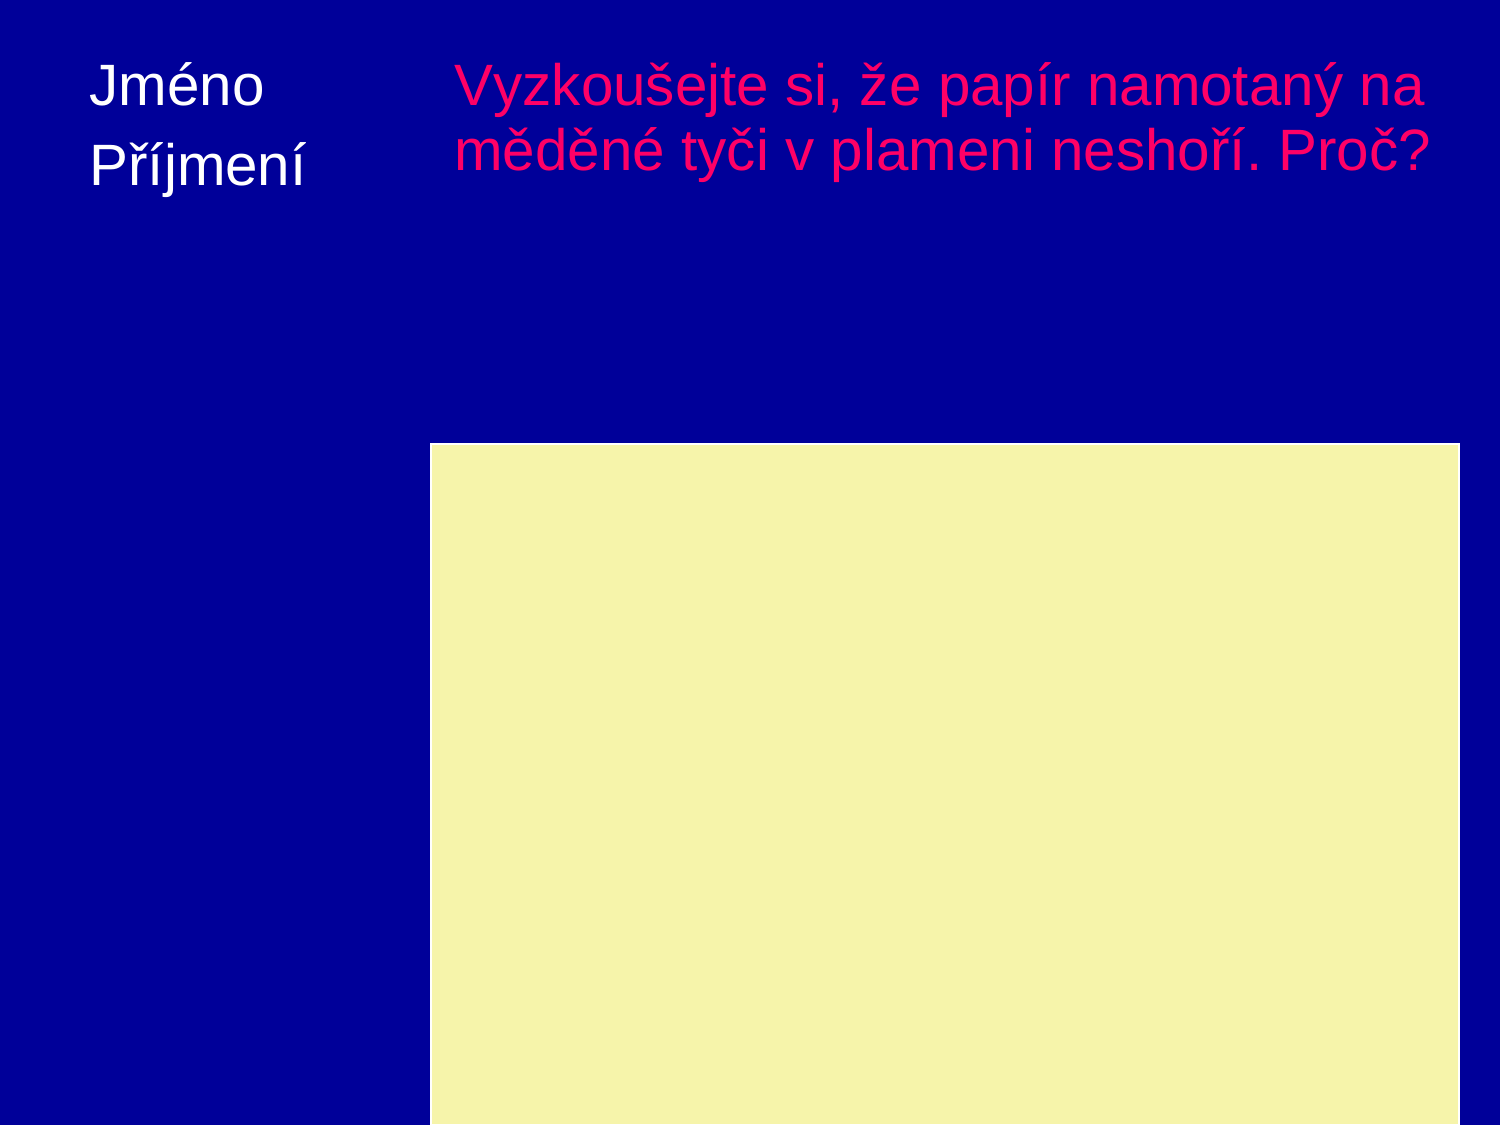

Jméno
Příjmení
Vyzkoušejte si, že papír namotaný na měděné tyči v plameni neshoří. Proč?
Díky velké tepelné vodivosti mědi je přiváděné
teplo rozváděno do celé tyče. Papír se tedy
neohřeje na zápalnou teplotu.